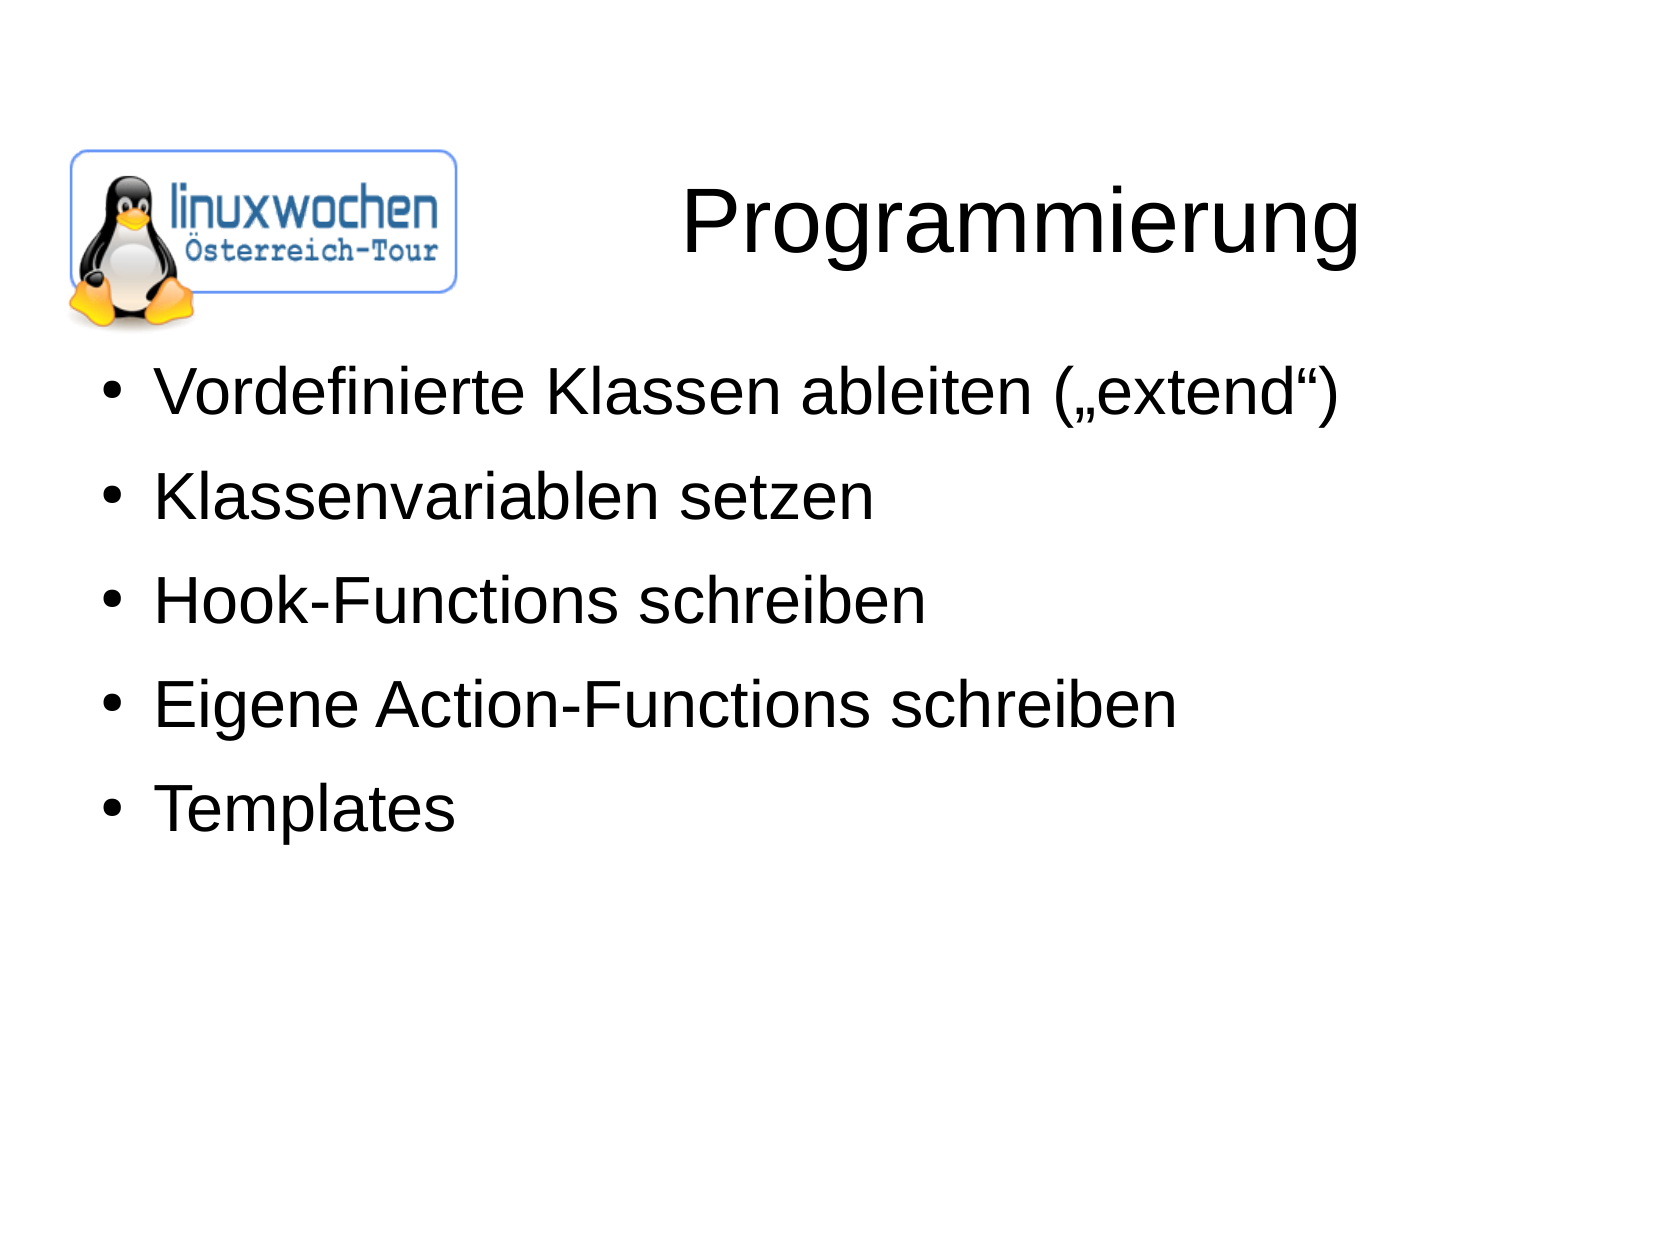

# Programmierung
Vordefinierte Klassen ableiten („extend“)
Klassenvariablen setzen
Hook-Functions schreiben
Eigene Action-Functions schreiben
Templates